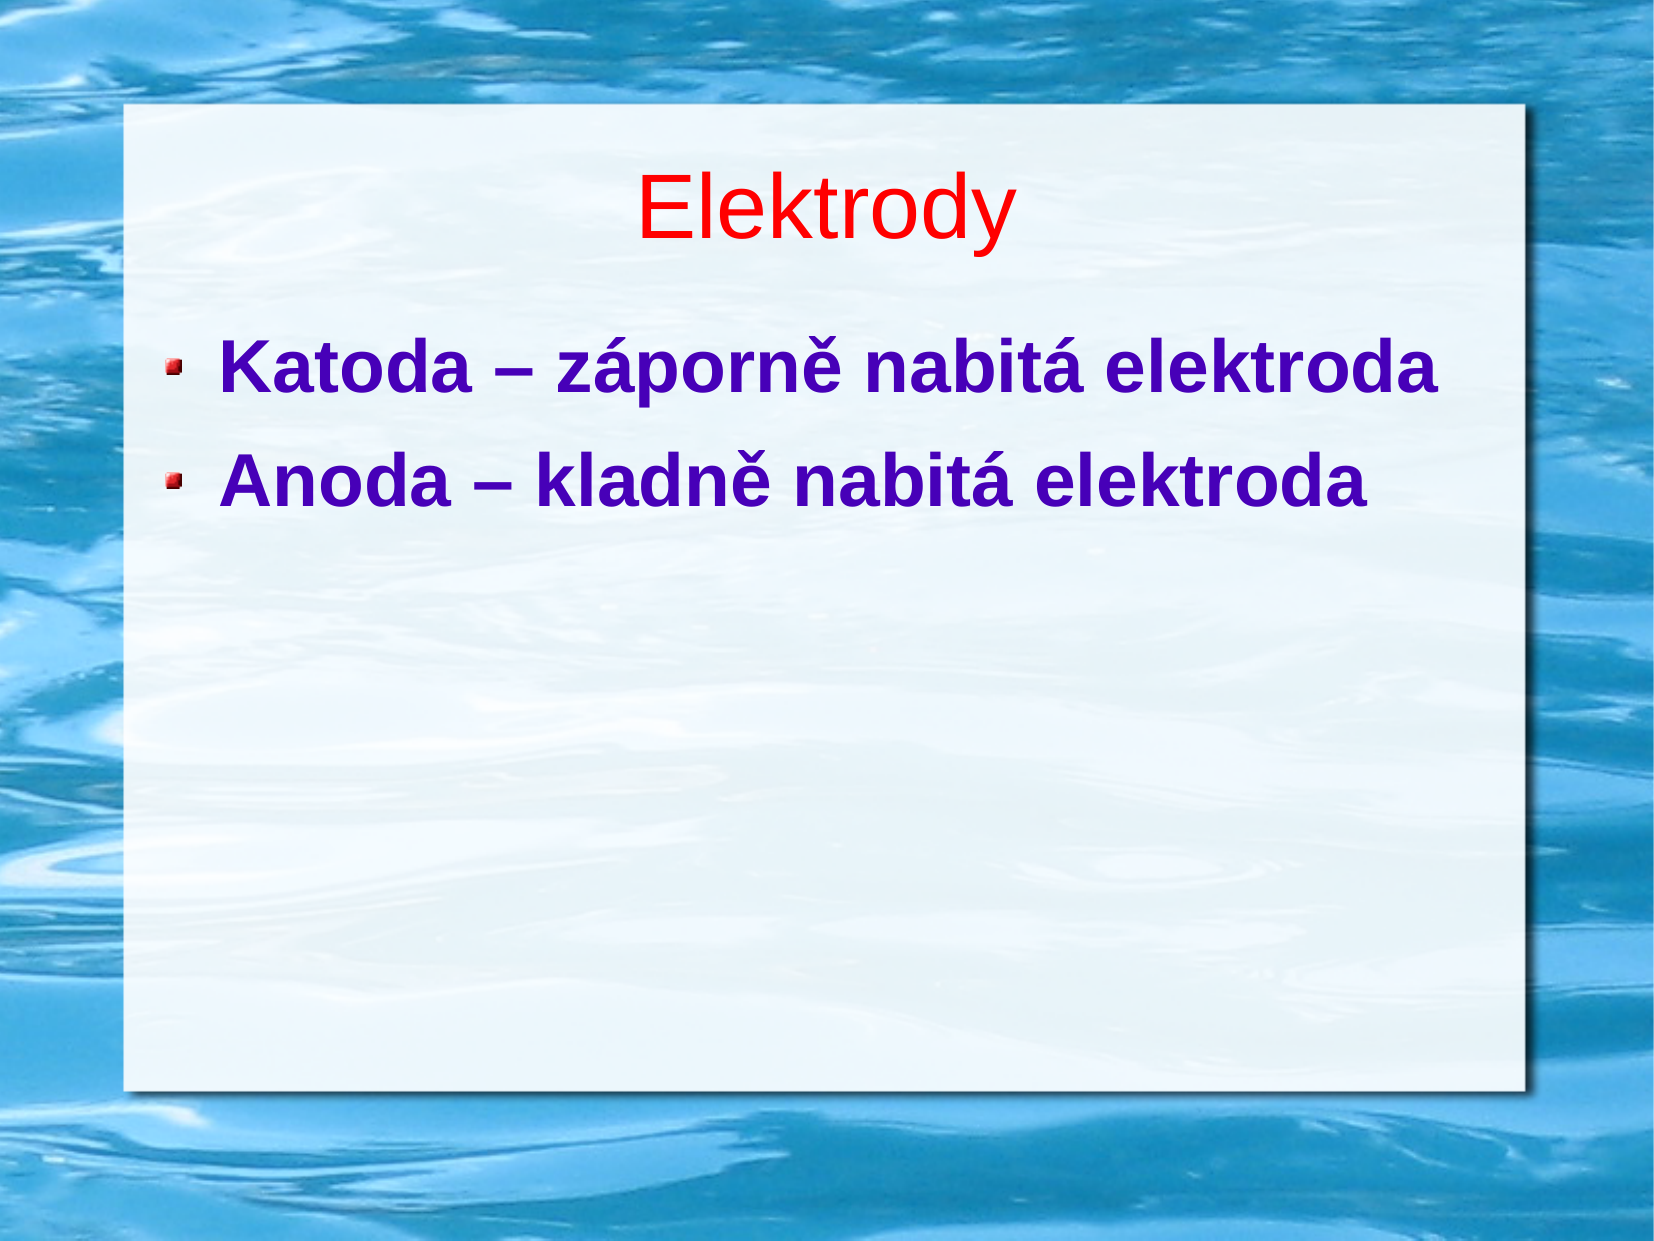

# Elektrody
Katoda – záporně nabitá elektroda
Anoda – kladně nabitá elektroda